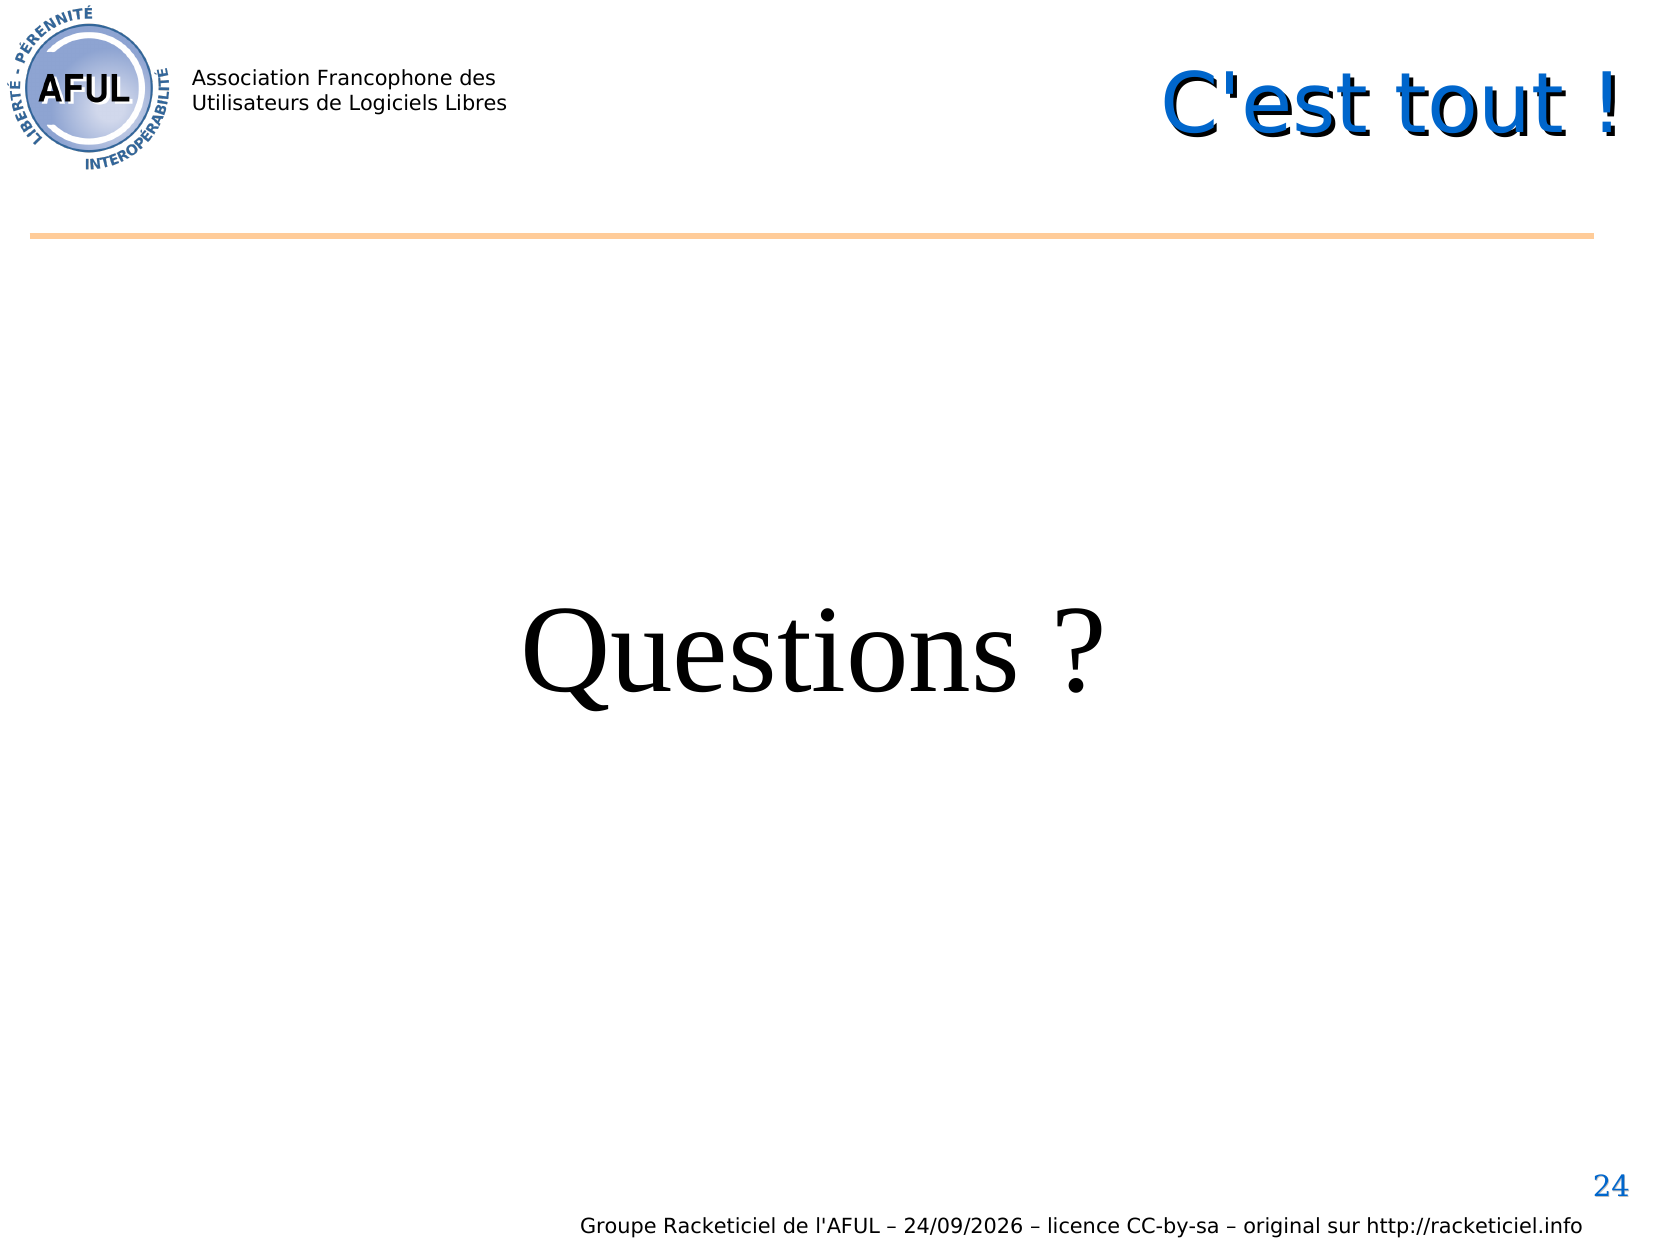

# C'est tout !
Questions ?
24